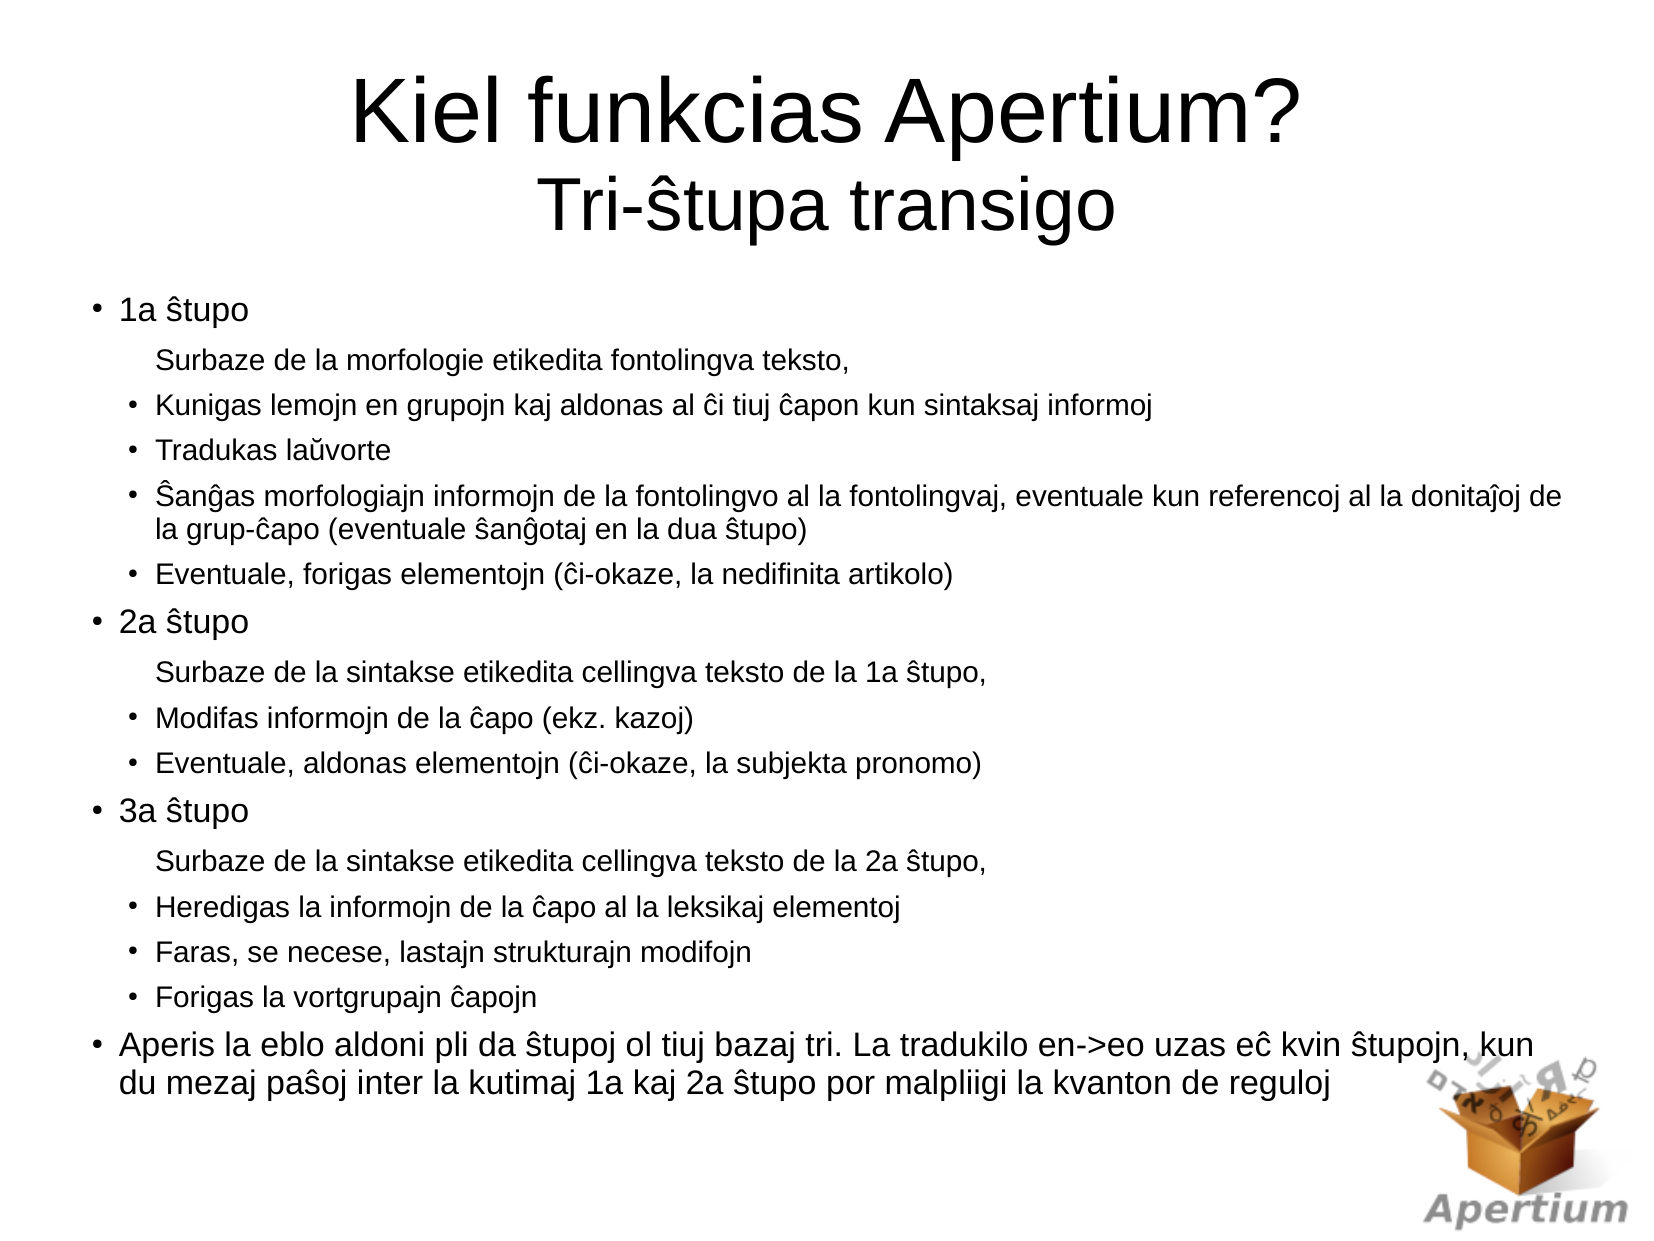

# Kiel funkcias Apertium? Tri-ŝtupa transigo
1a ŝtupo
Surbaze de la morfologie etikedita fontolingva teksto,
Kunigas lemojn en grupojn kaj aldonas al ĉi tiuj ĉapon kun sintaksaj informoj
Tradukas laŭvorte
Ŝanĝas morfologiajn informojn de la fontolingvo al la fontolingvaj, eventuale kun referencoj al la donitaĵoj de la grup-ĉapo (eventuale ŝanĝotaj en la dua ŝtupo)
Eventuale, forigas elementojn (ĉi-okaze, la nedifinita artikolo)
2a ŝtupo
Surbaze de la sintakse etikedita cellingva teksto de la 1a ŝtupo,
Modifas informojn de la ĉapo (ekz. kazoj)
Eventuale, aldonas elementojn (ĉi-okaze, la subjekta pronomo)
3a ŝtupo
Surbaze de la sintakse etikedita cellingva teksto de la 2a ŝtupo,
Heredigas la informojn de la ĉapo al la leksikaj elementoj
Faras, se necese, lastajn strukturajn modifojn
Forigas la vortgrupajn ĉapojn
Aperis la eblo aldoni pli da ŝtupoj ol tiuj bazaj tri. La tradukilo en->eo uzas eĉ kvin ŝtupojn, kun du mezaj paŝoj inter la kutimaj 1a kaj 2a ŝtupo por malpliigi la kvanton de reguloj